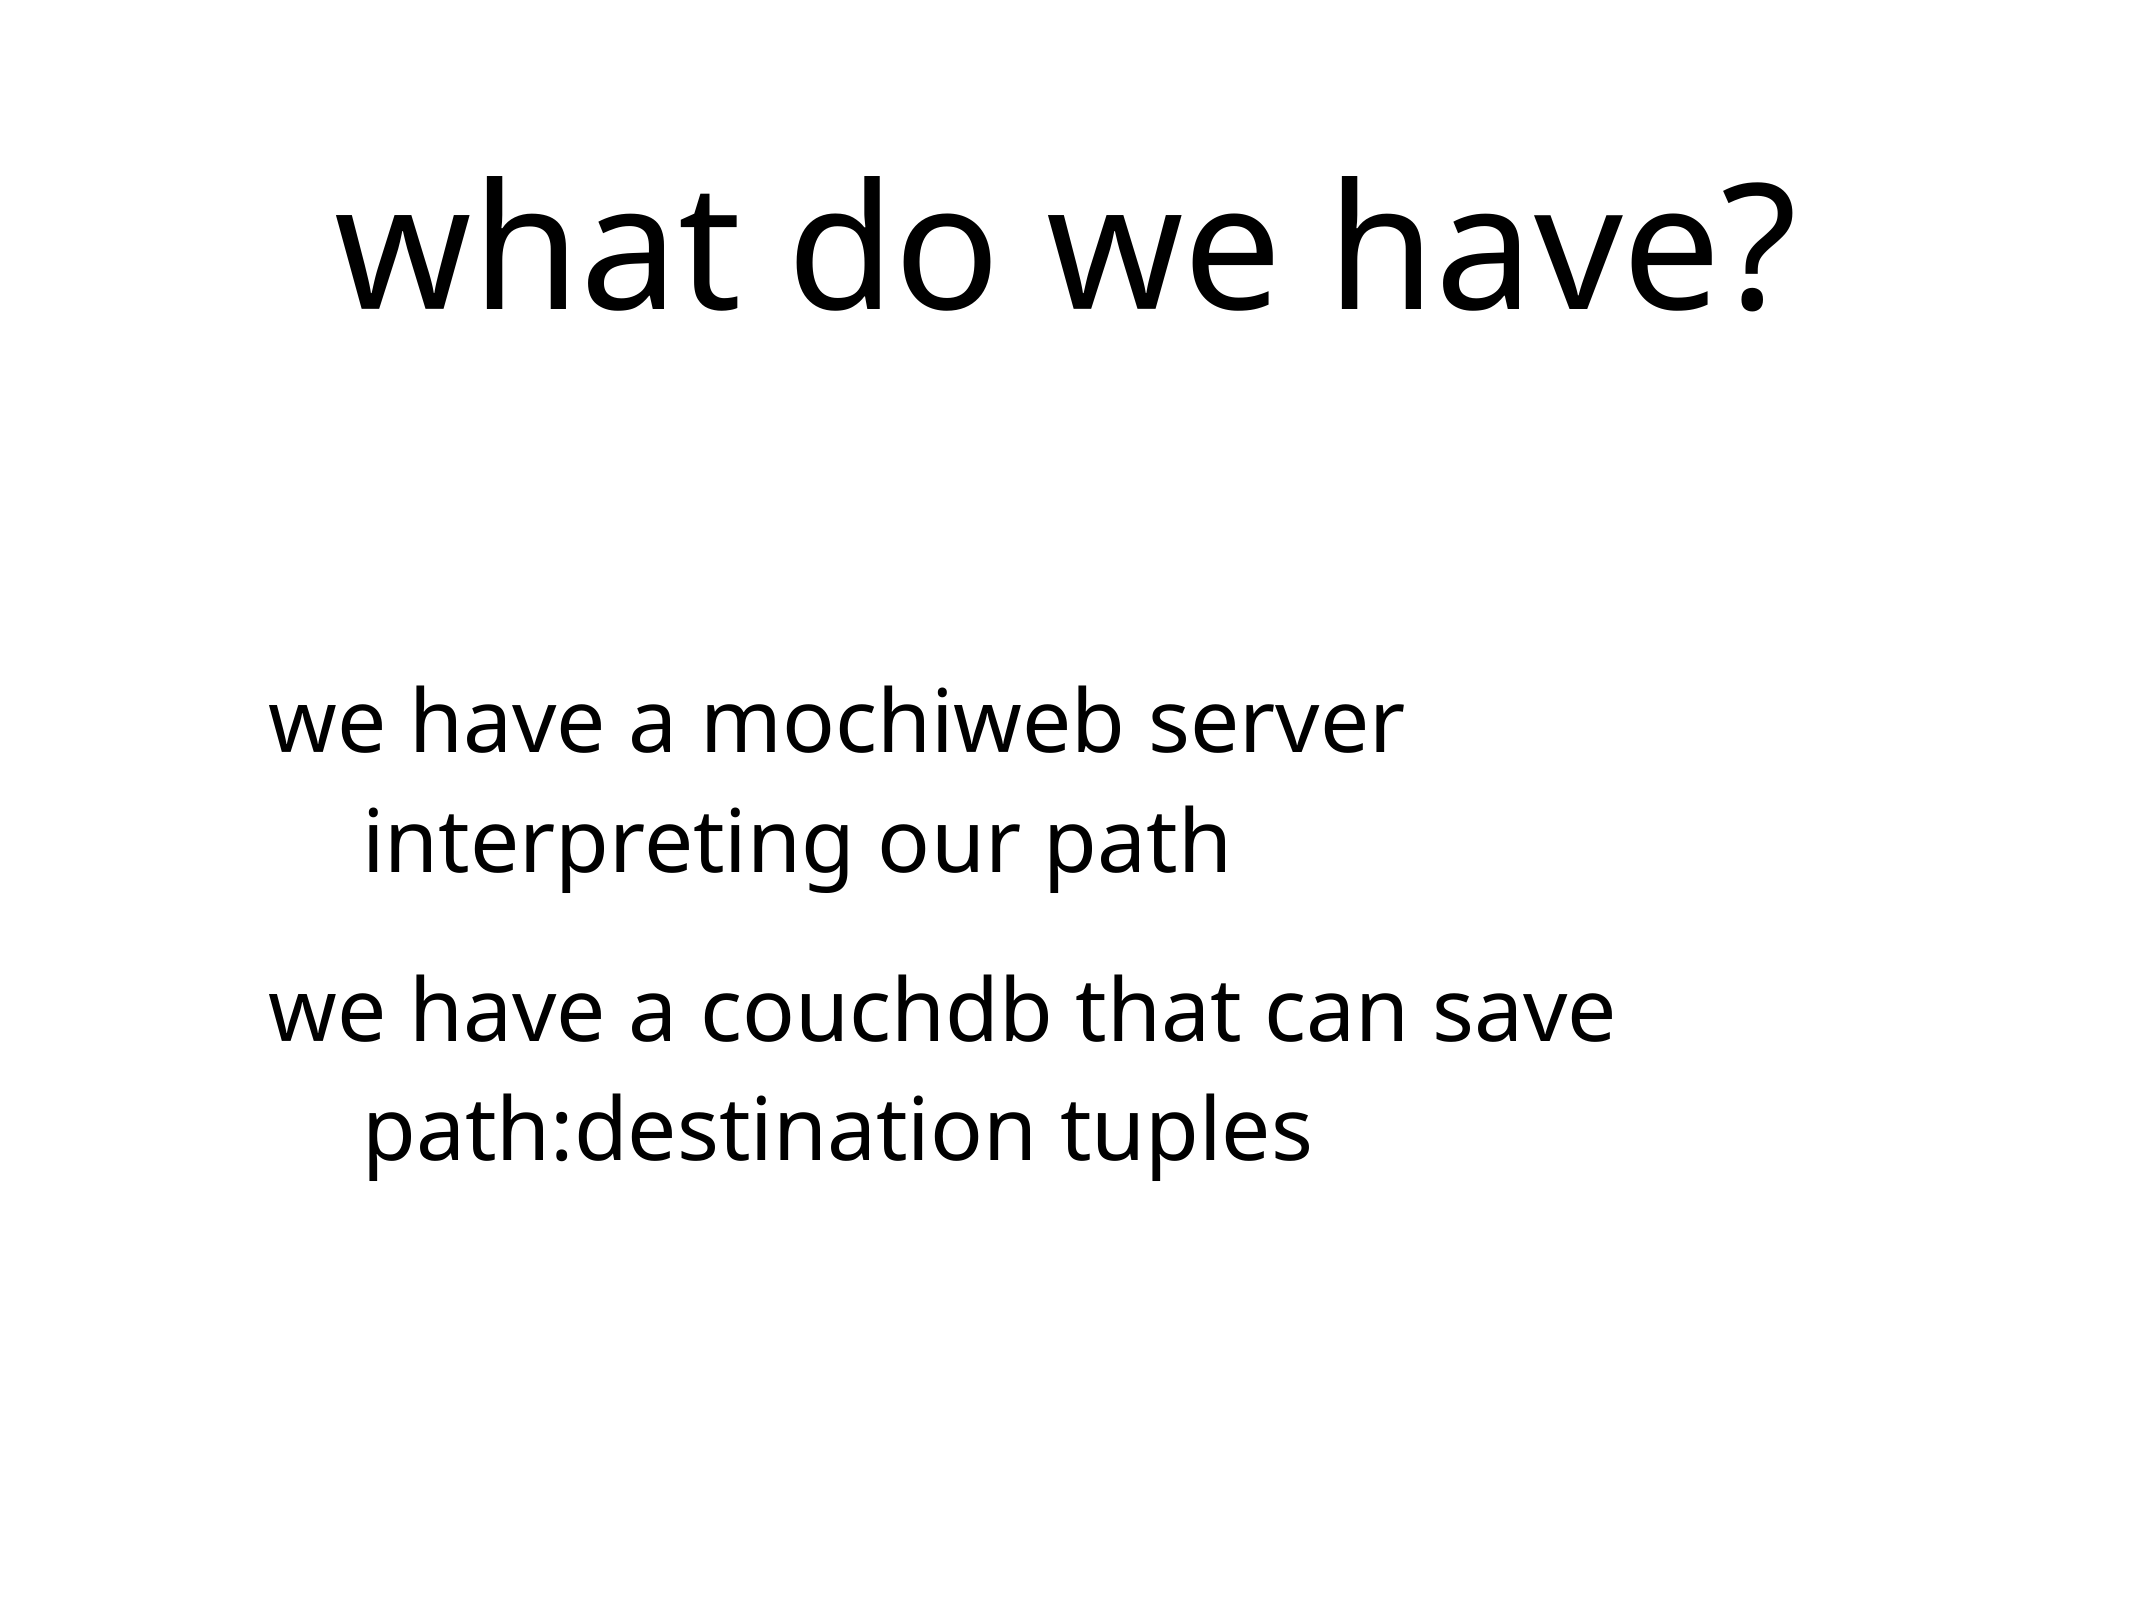

# what do we have?
we have a mochiweb server interpreting our path
we have a couchdb that can save path:destination tuples